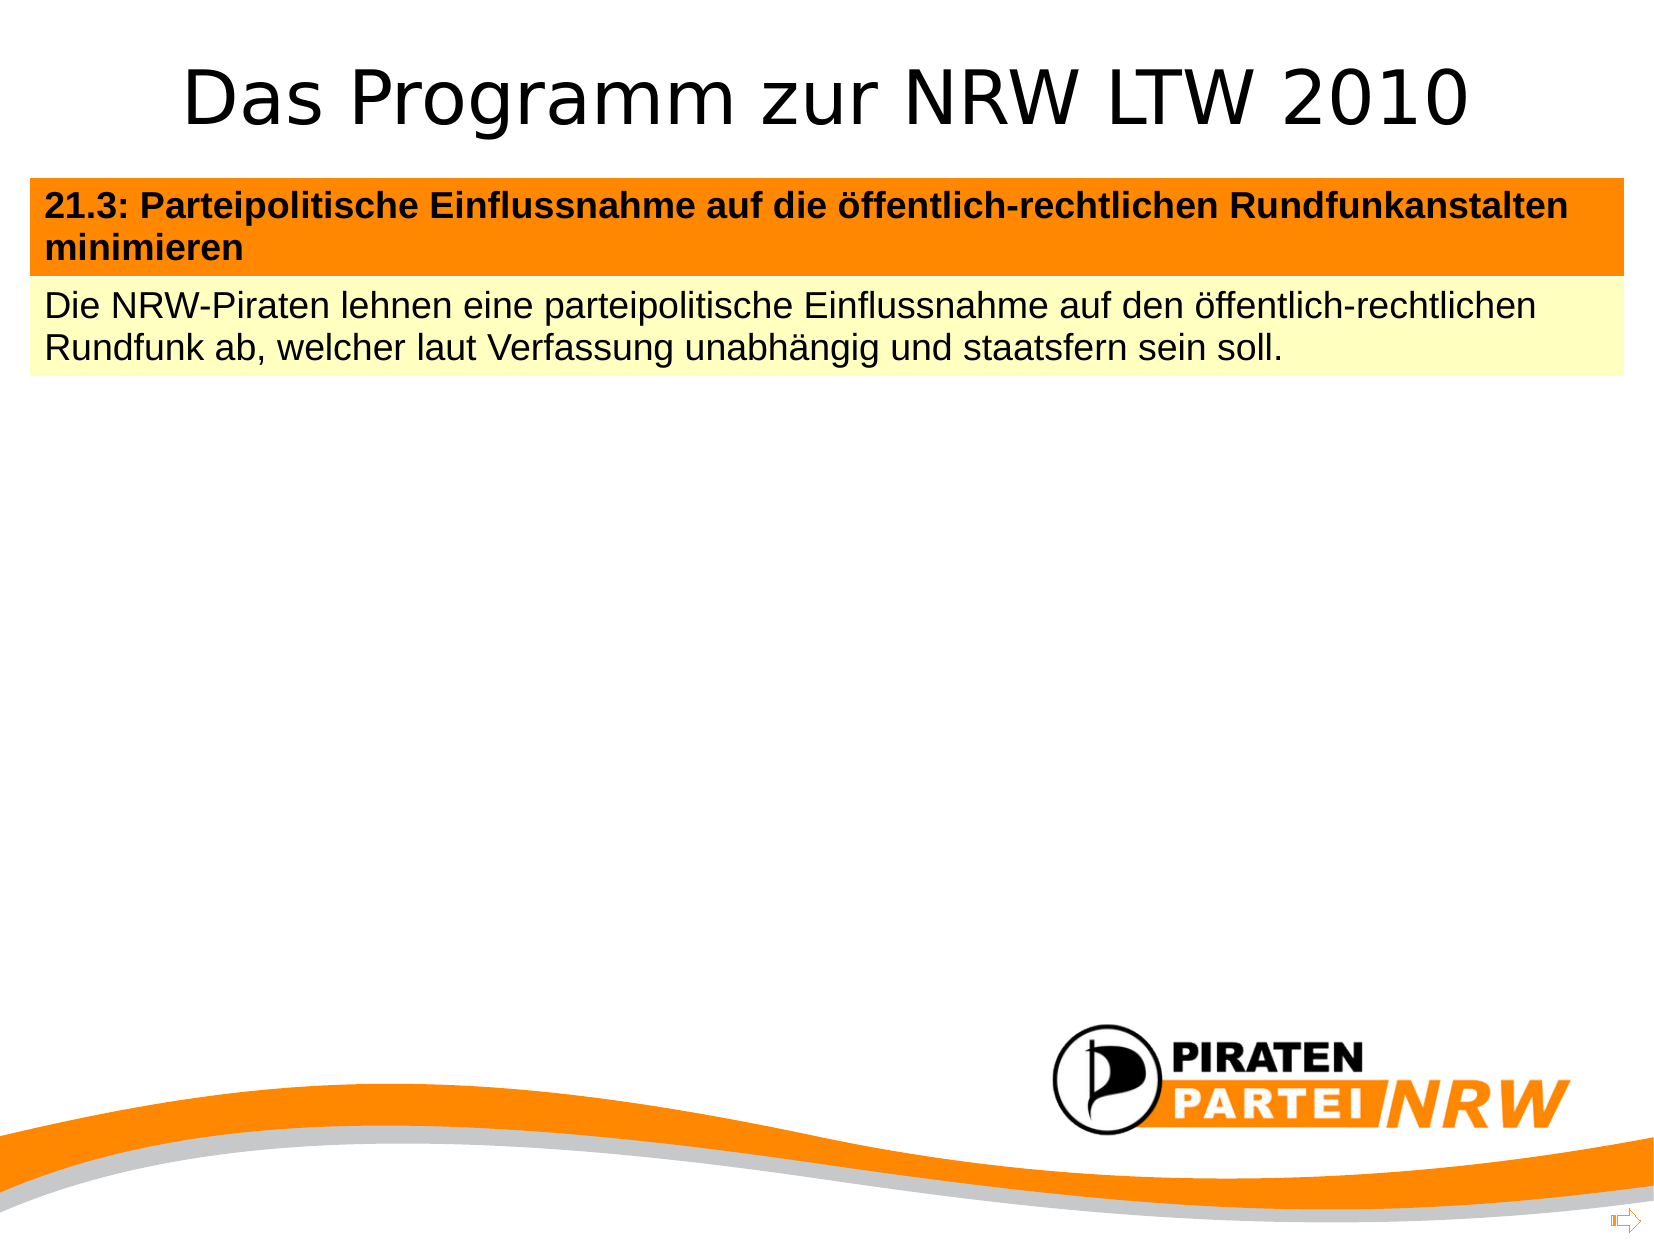

# Das Programm zur NRW LTW 2010
| 21.3: Parteipolitische Einflussnahme auf die öffentlich-rechtlichen Rundfunkanstalten minimieren |
| --- |
| Die NRW-Piraten lehnen eine parteipolitische Einflussnahme auf den öffentlich-rechtlichen Rundfunk ab, welcher laut Verfassung unabhängig und staatsfern sein soll. |